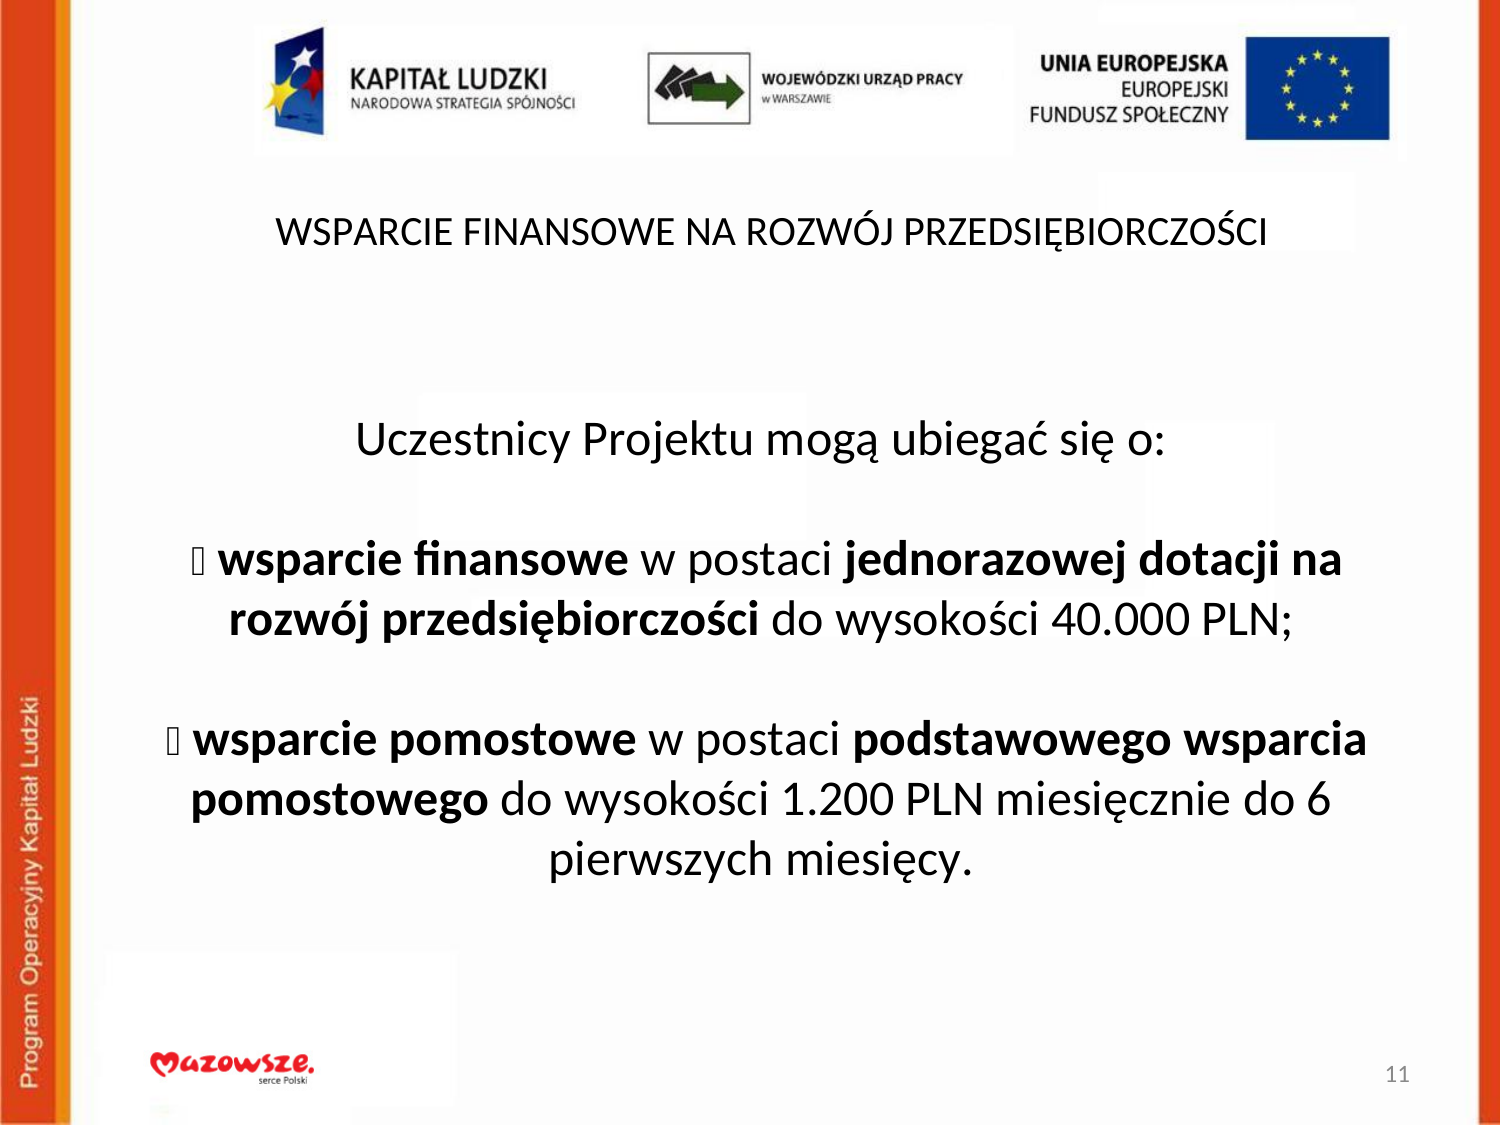

WSPARCIE FINANSOWE NA ROZWÓJ PRZEDSIĘBIORCZOŚCI
# Uczestnicy Projektu mogą ubiegać się o: wsparcie finansowe w postaci jednorazowej dotacji na rozwój przedsiębiorczości do wysokości 40.000 PLN; wsparcie pomostowe w postaci podstawowego wsparcia pomostowego do wysokości 1.200 PLN miesięcznie do 6 pierwszych miesięcy.